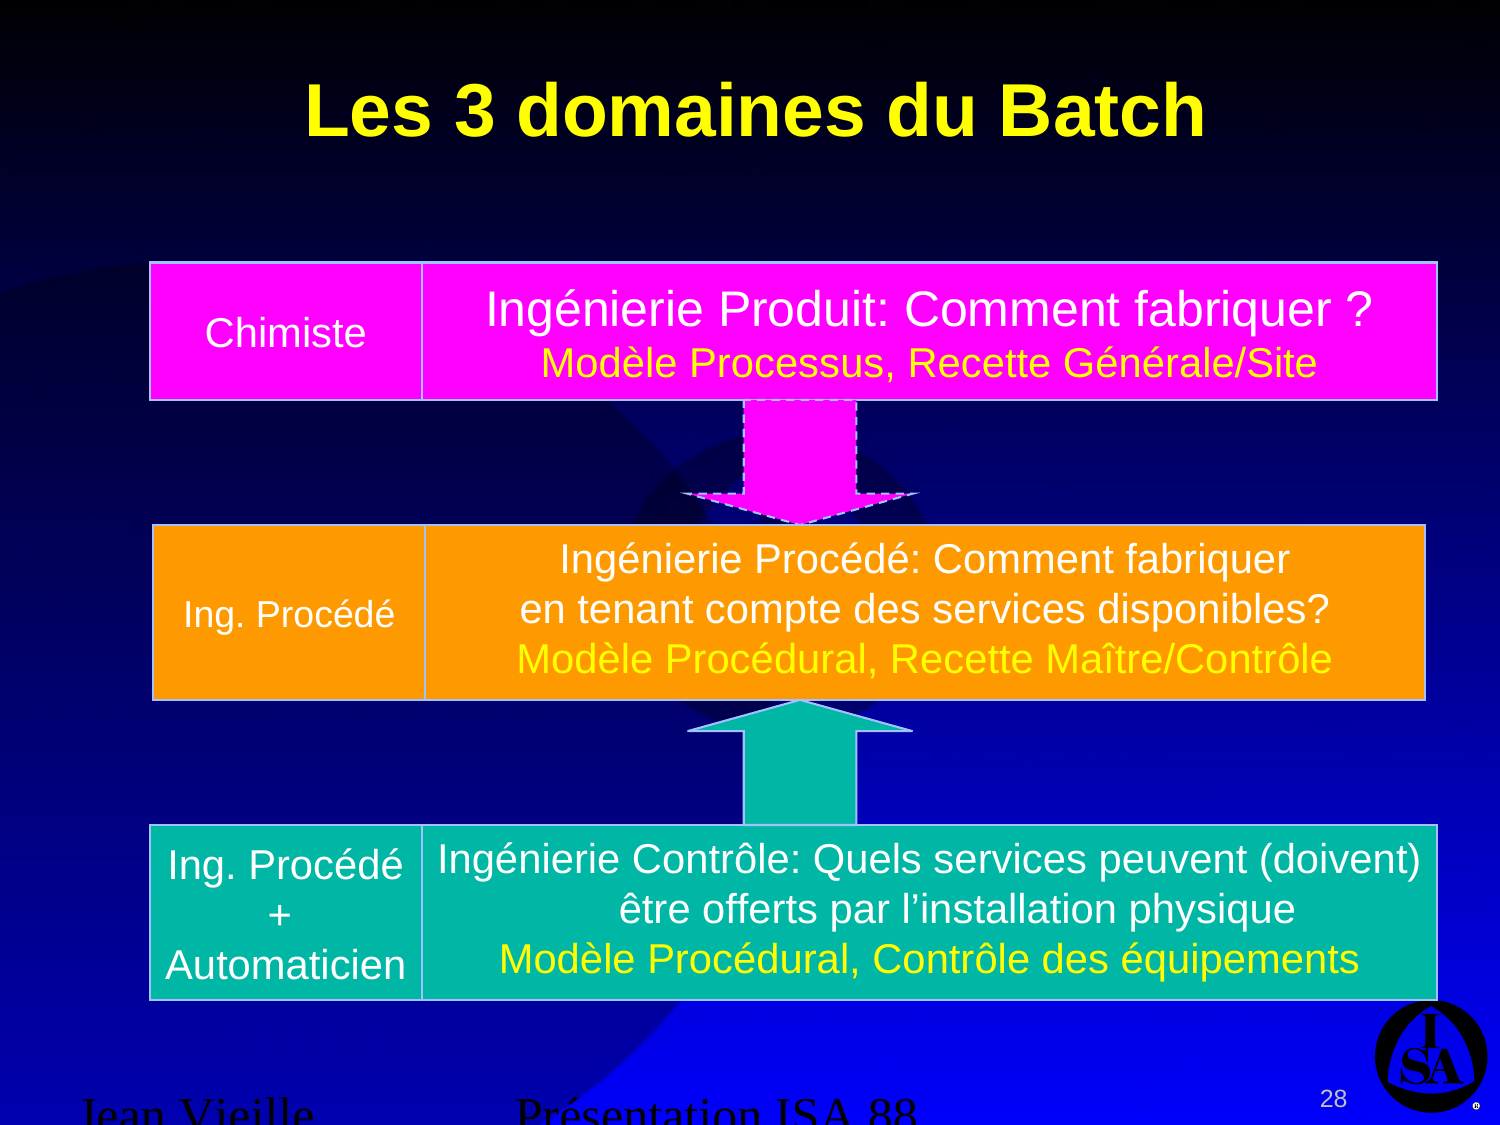

# Les 3 domaines du Batch
Chimiste
Ingénierie Produit: Comment fabriquer ?
Modèle Processus, Recette Générale/Site
Ingénierie Procédé: Comment fabriquer
en tenant compte des services disponibles?
Modèle Procédural, Recette Maître/Contrôle
Ing. Procédé
Ing. Procédé
+
Automaticien
Ingénierie Contrôle: Quels services peuvent (doivent) être offerts par l’installation physique
Modèle Procédural, Contrôle des équipements